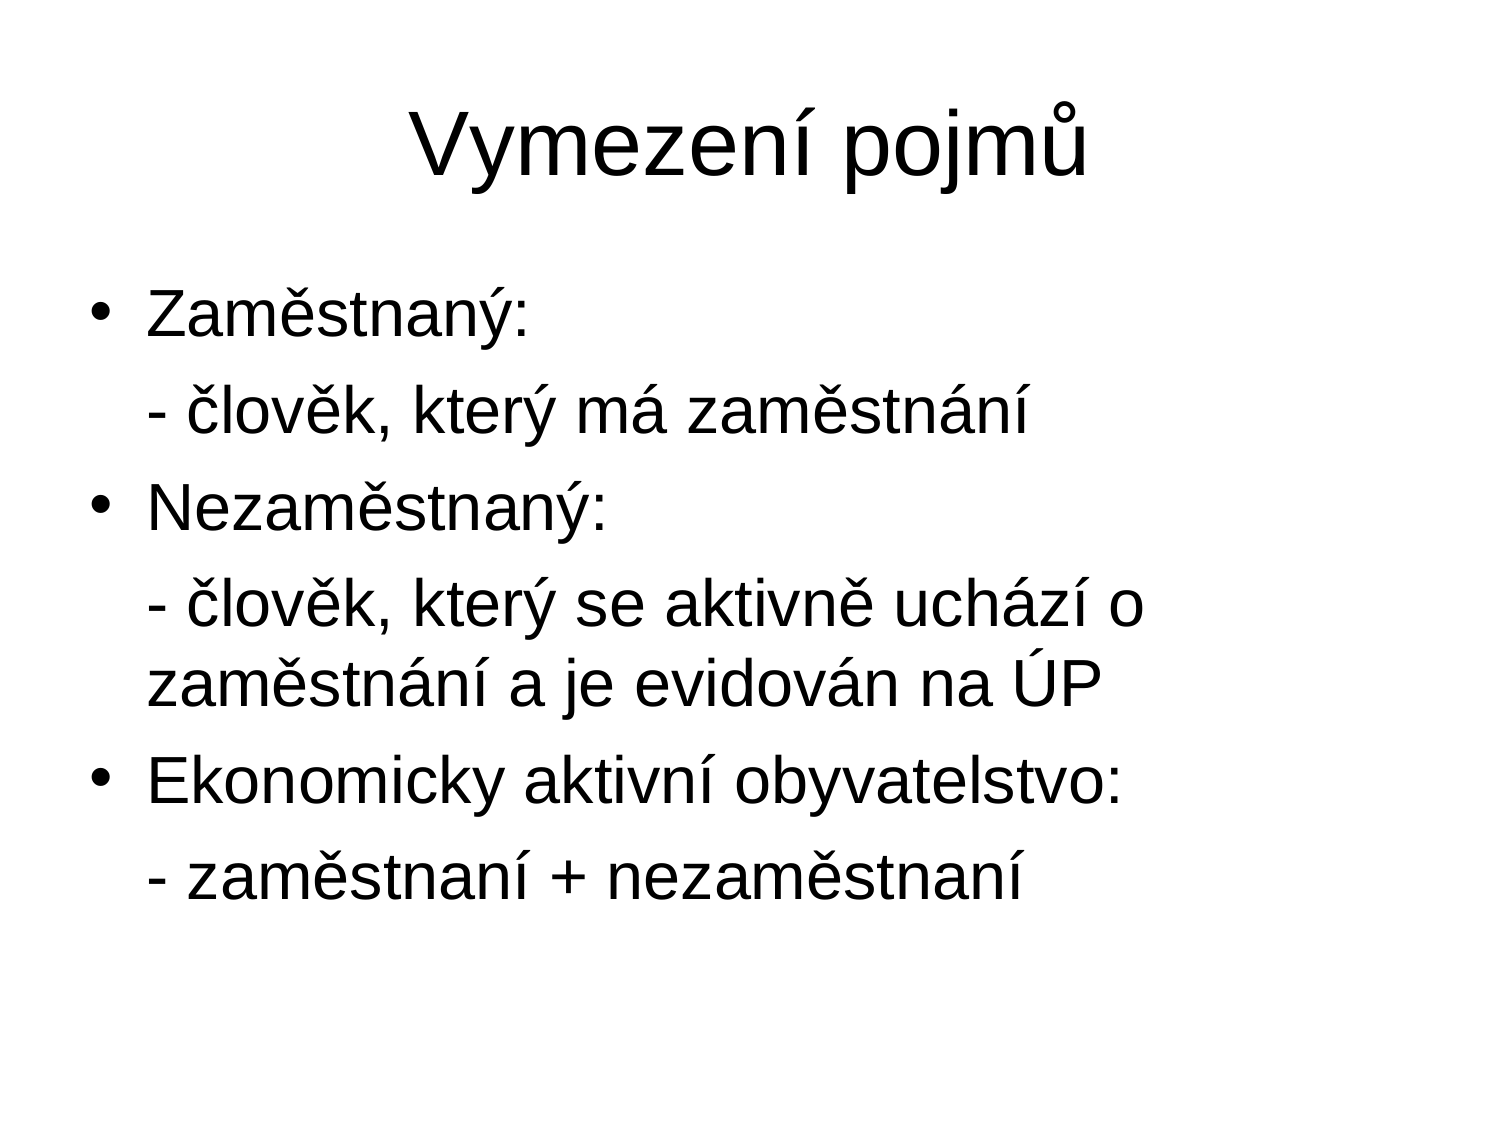

# Vymezení pojmů
Zaměstnaný:
	- člověk, který má zaměstnání
Nezaměstnaný:
	- člověk, který se aktivně uchází o zaměstnání a je evidován na ÚP
Ekonomicky aktivní obyvatelstvo:
	- zaměstnaní + nezaměstnaní